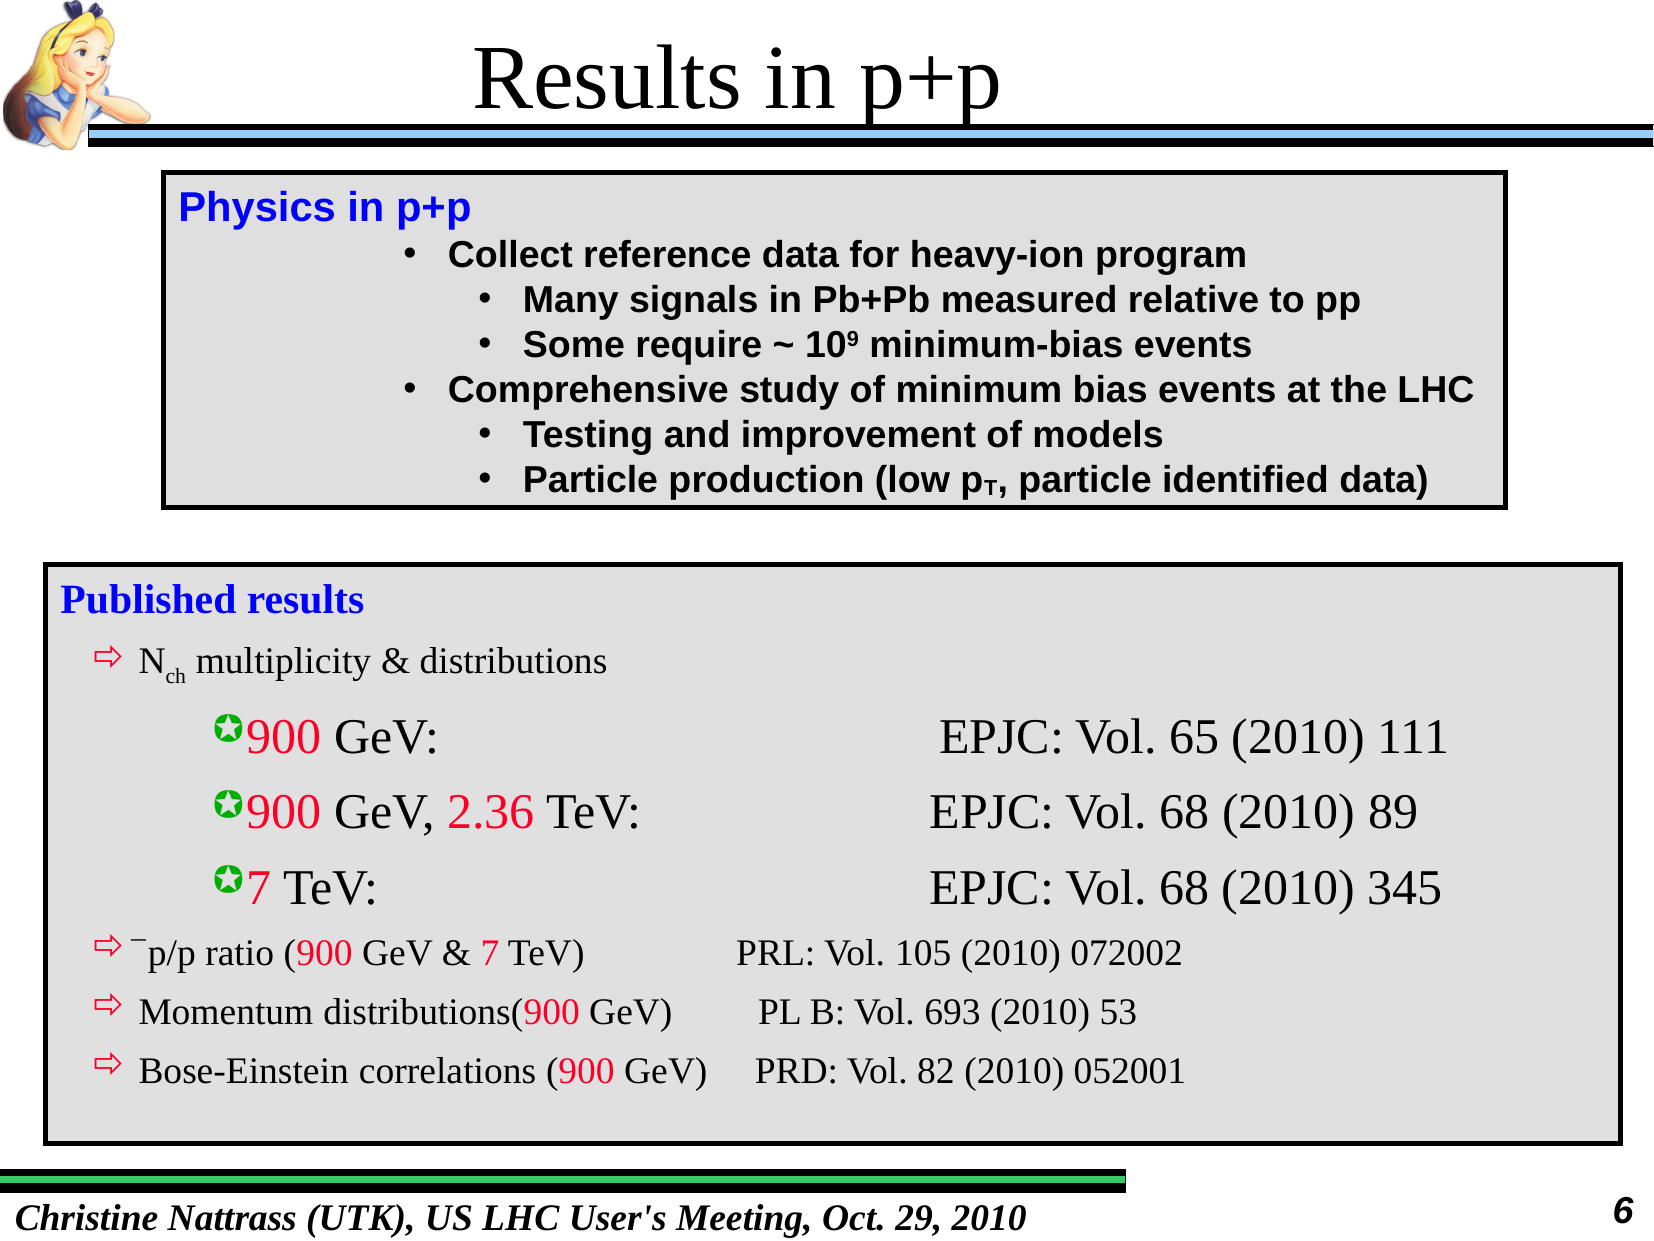

# Results in p+p
Physics in p+p
 Collect reference data for heavy-ion program
 Many signals in Pb+Pb measured relative to pp
 Some require ~ 109 minimum-bias events
 Comprehensive study of minimum bias events at the LHC
 Testing and improvement of models
 Particle production (low pT, particle identified data)
Published results
 Nch multiplicity & distributions
900 GeV: EPJC: Vol. 65 (2010) 111
900 GeV, 2.36 TeV: EPJC: Vol. 68 (2010) 89
7 TeV: EPJC: Vol. 68 (2010) 345
`p/p ratio (900 GeV & 7 TeV) PRL: Vol. 105 (2010) 072002
 Momentum distributions(900 GeV) PL B: Vol. 693 (2010) 53
 Bose-Einstein correlations (900 GeV) PRD: Vol. 82 (2010) 052001
6